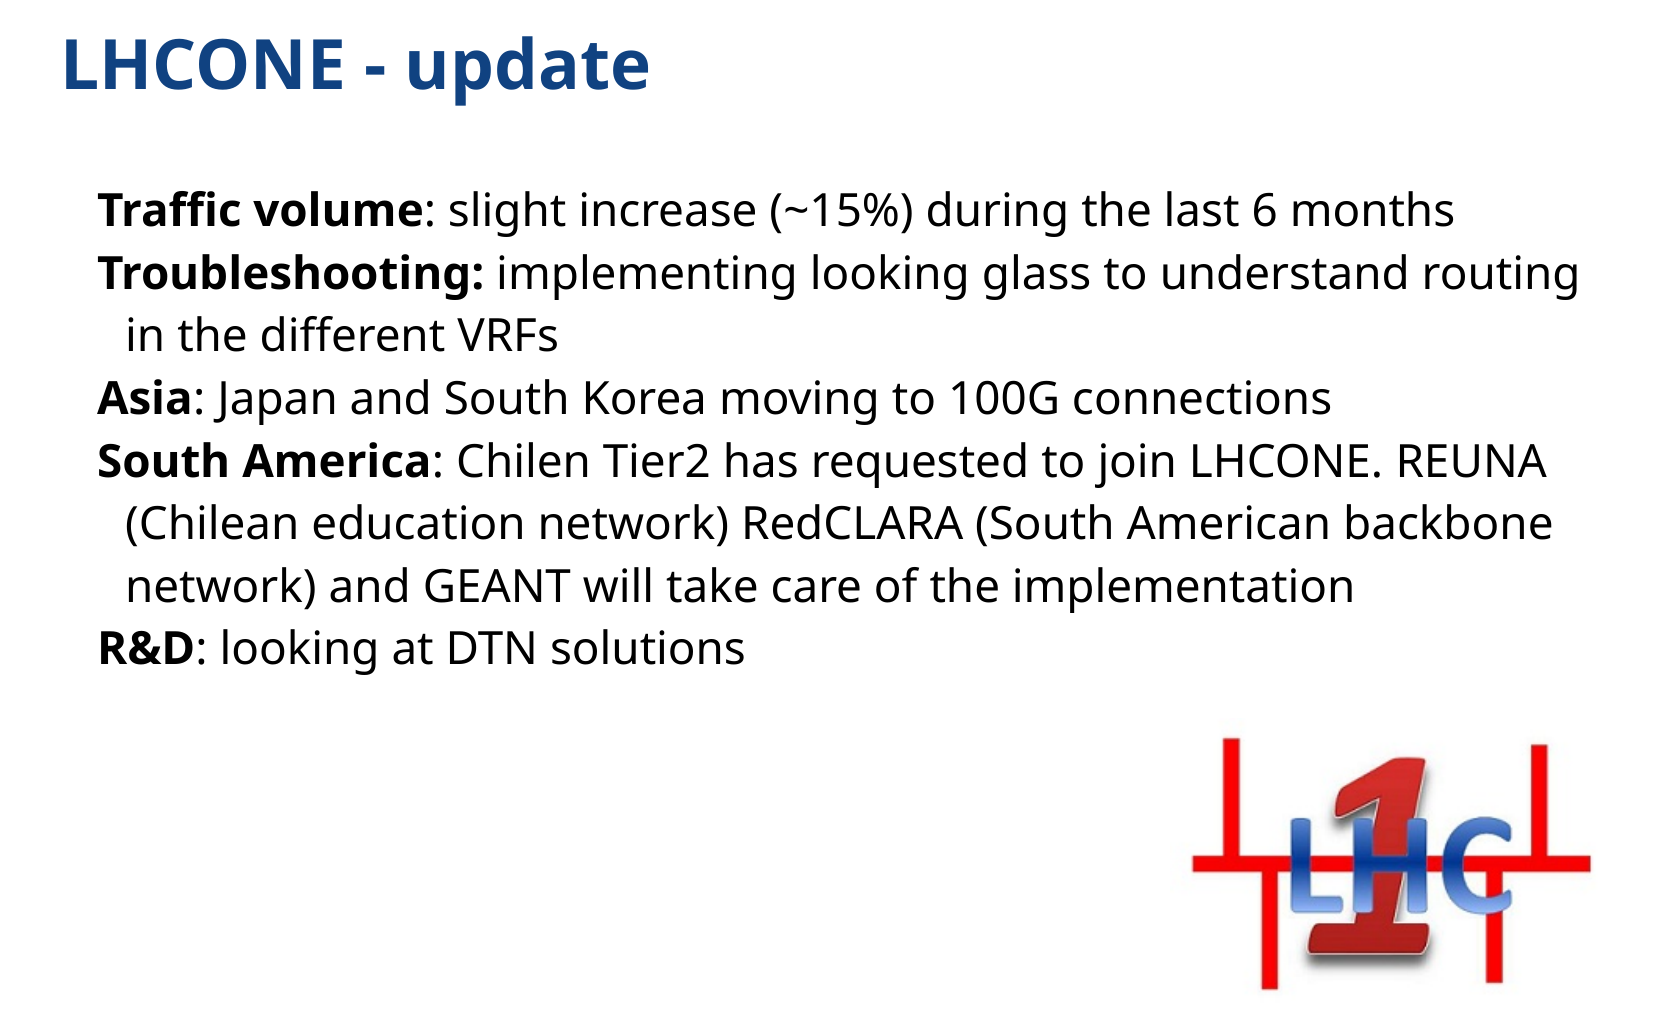

# LHCONE - update
Traffic volume: slight increase (~15%) during the last 6 months
Troubleshooting: implementing looking glass to understand routing in the different VRFs
Asia: Japan and South Korea moving to 100G connections
South America: Chilen Tier2 has requested to join LHCONE. REUNA (Chilean education network) RedCLARA (South American backbone network) and GEANT will take care of the implementation
R&D: looking at DTN solutions